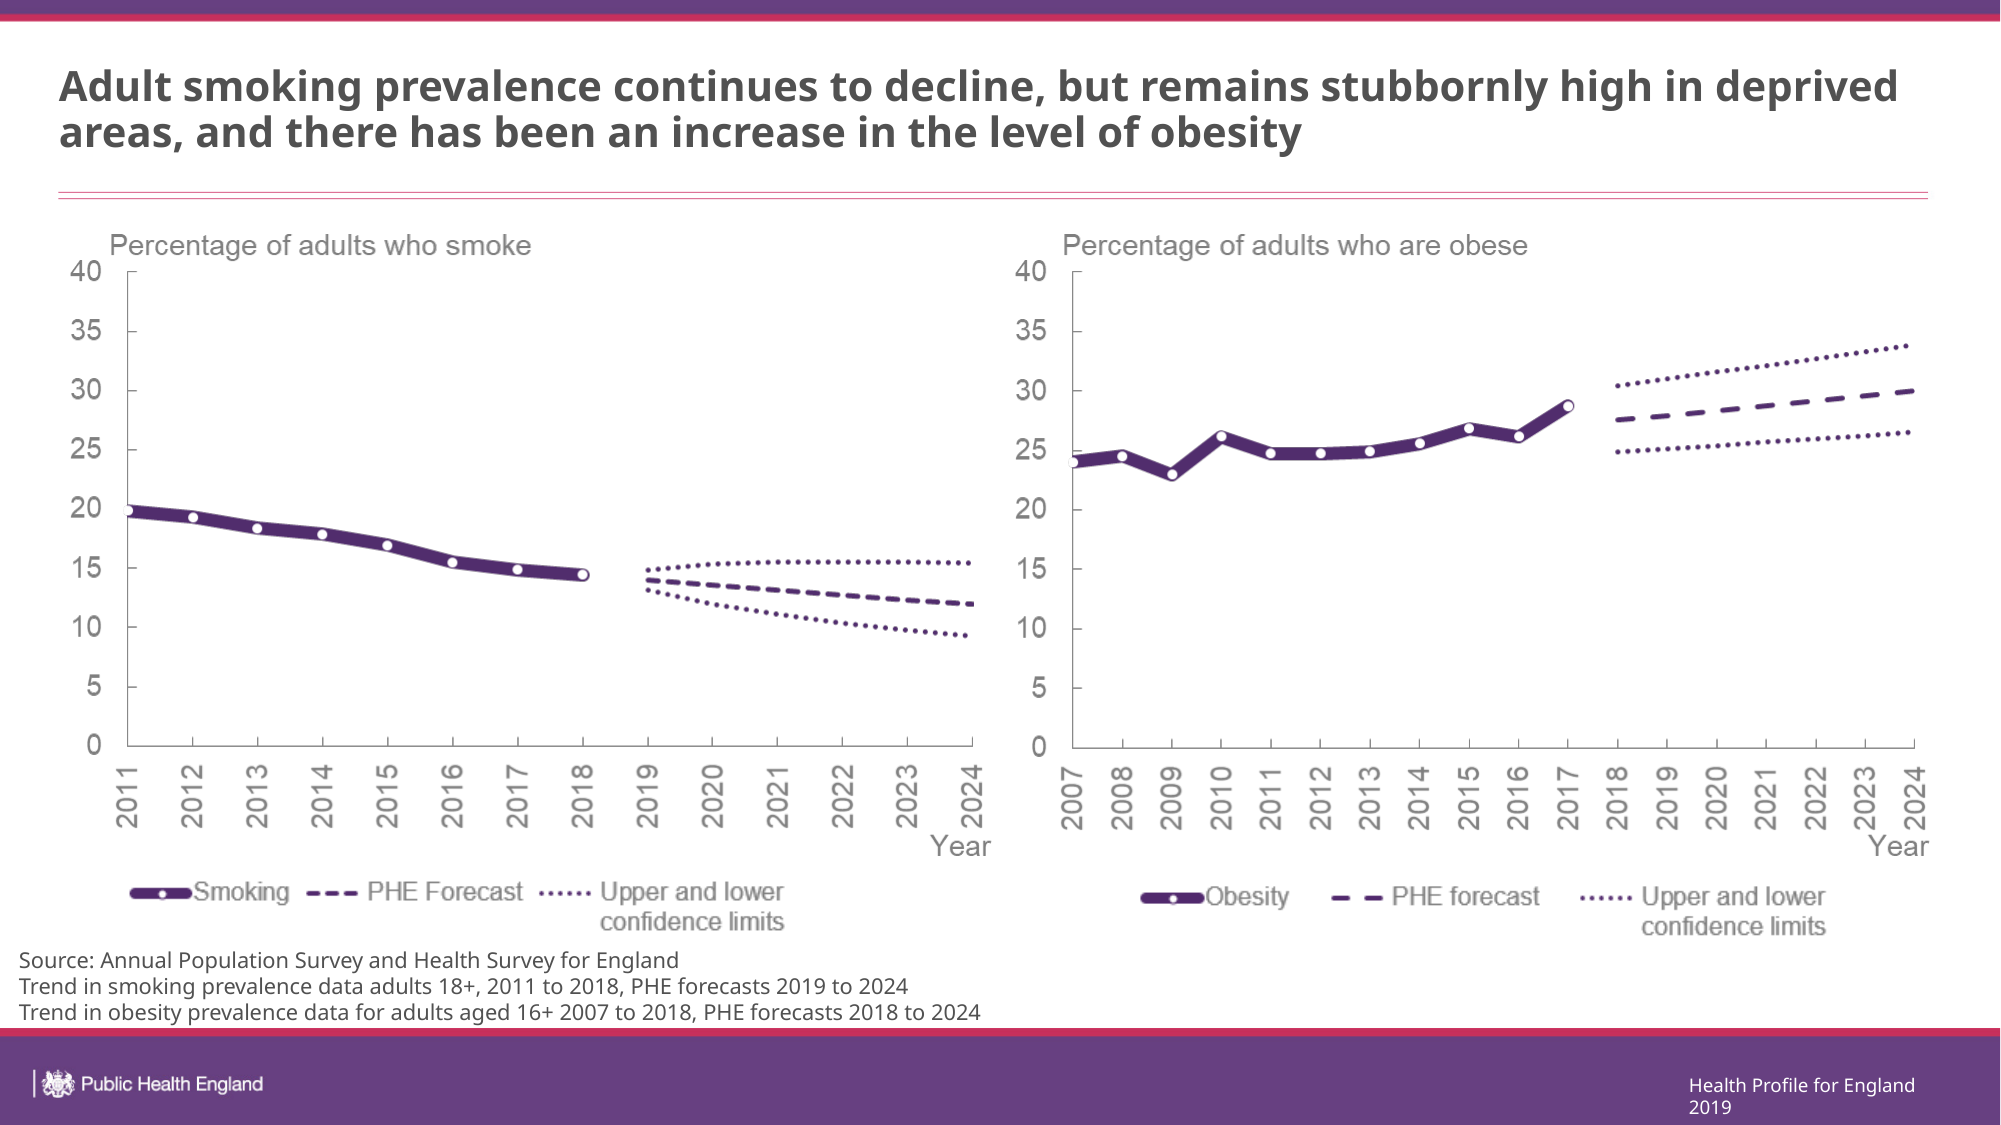

# Adult smoking prevalence continues to decline, but remains stubbornly high in deprived areas, and there has been an increase in the level of obesity
Source: Annual Population Survey and Health Survey for England
Trend in smoking prevalence data adults 18+, 2011 to 2018, PHE forecasts 2019 to 2024
Trend in obesity prevalence data for adults aged 16+ 2007 to 2018, PHE forecasts 2018 to 2024
Health Profile for England 2019